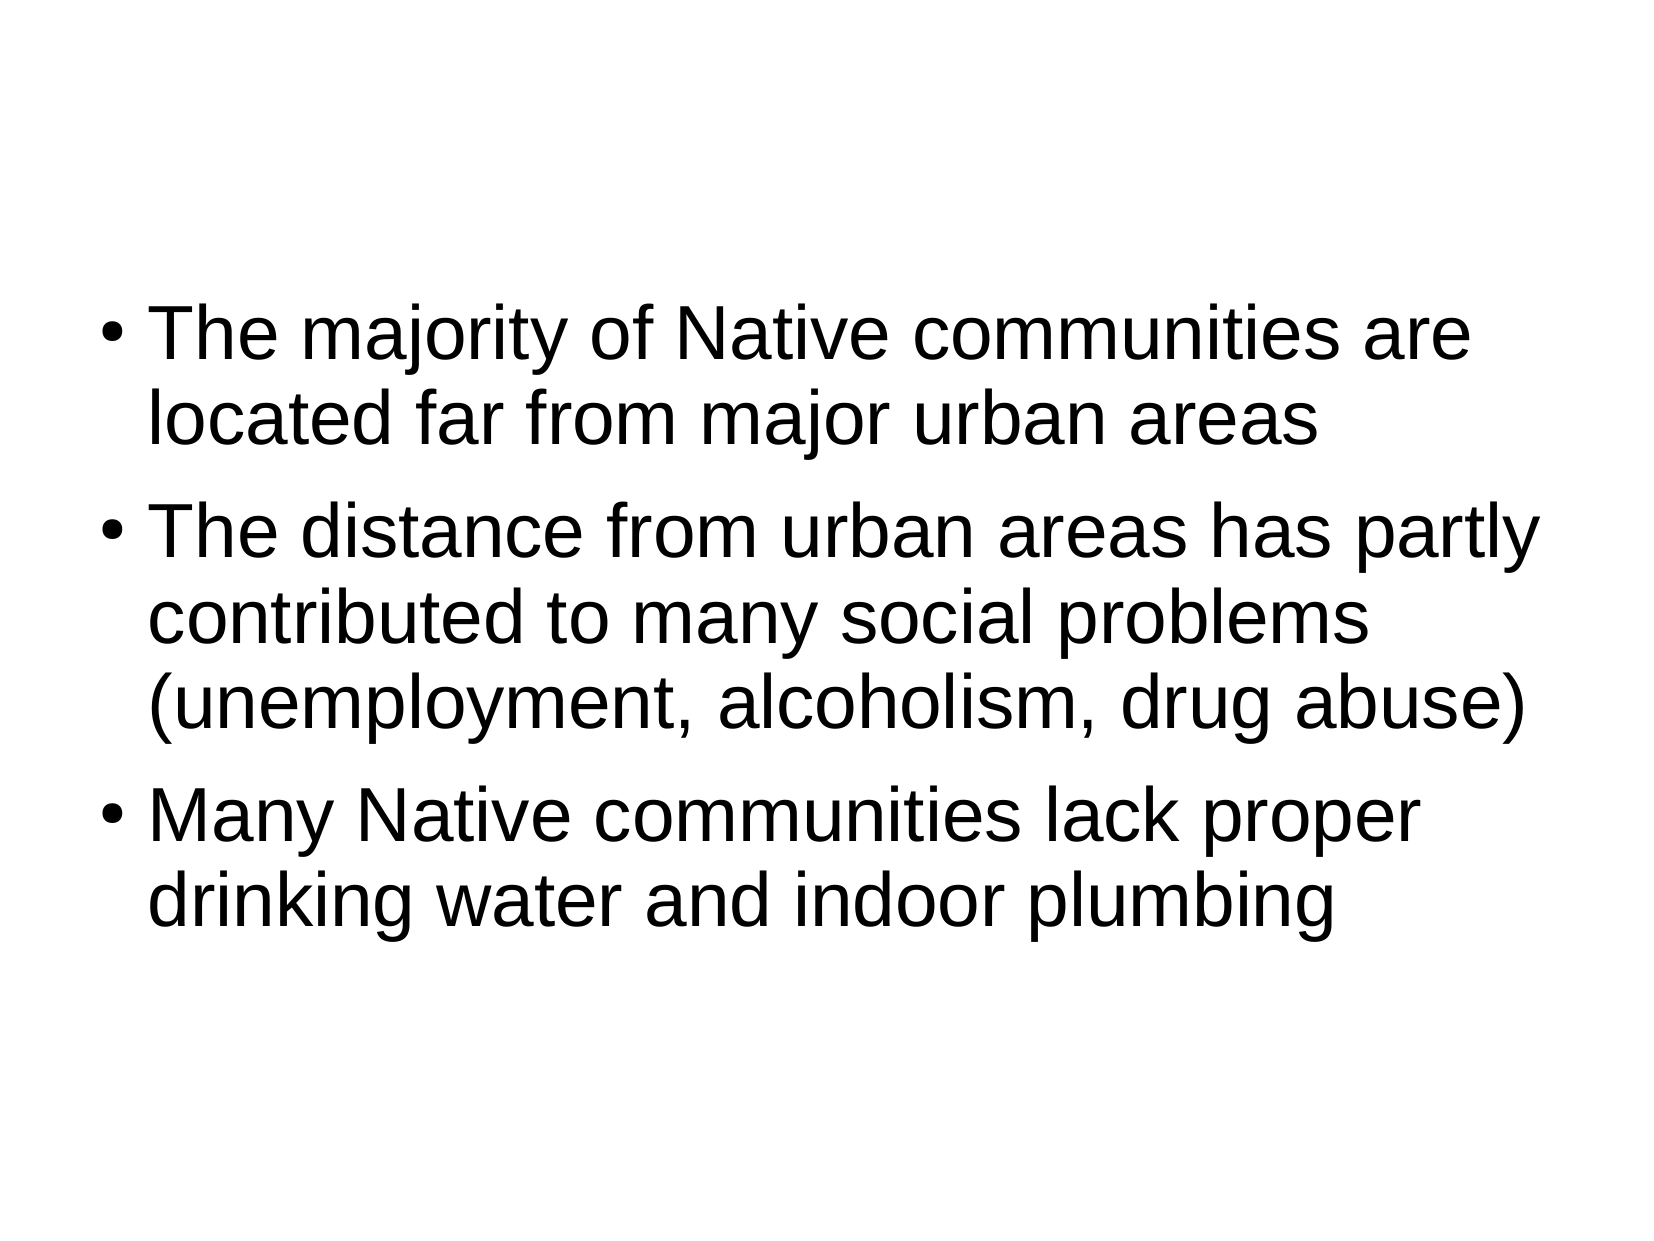

#
The majority of Native communities are located far from major urban areas
The distance from urban areas has partly contributed to many social problems (unemployment, alcoholism, drug abuse)
Many Native communities lack proper drinking water and indoor plumbing